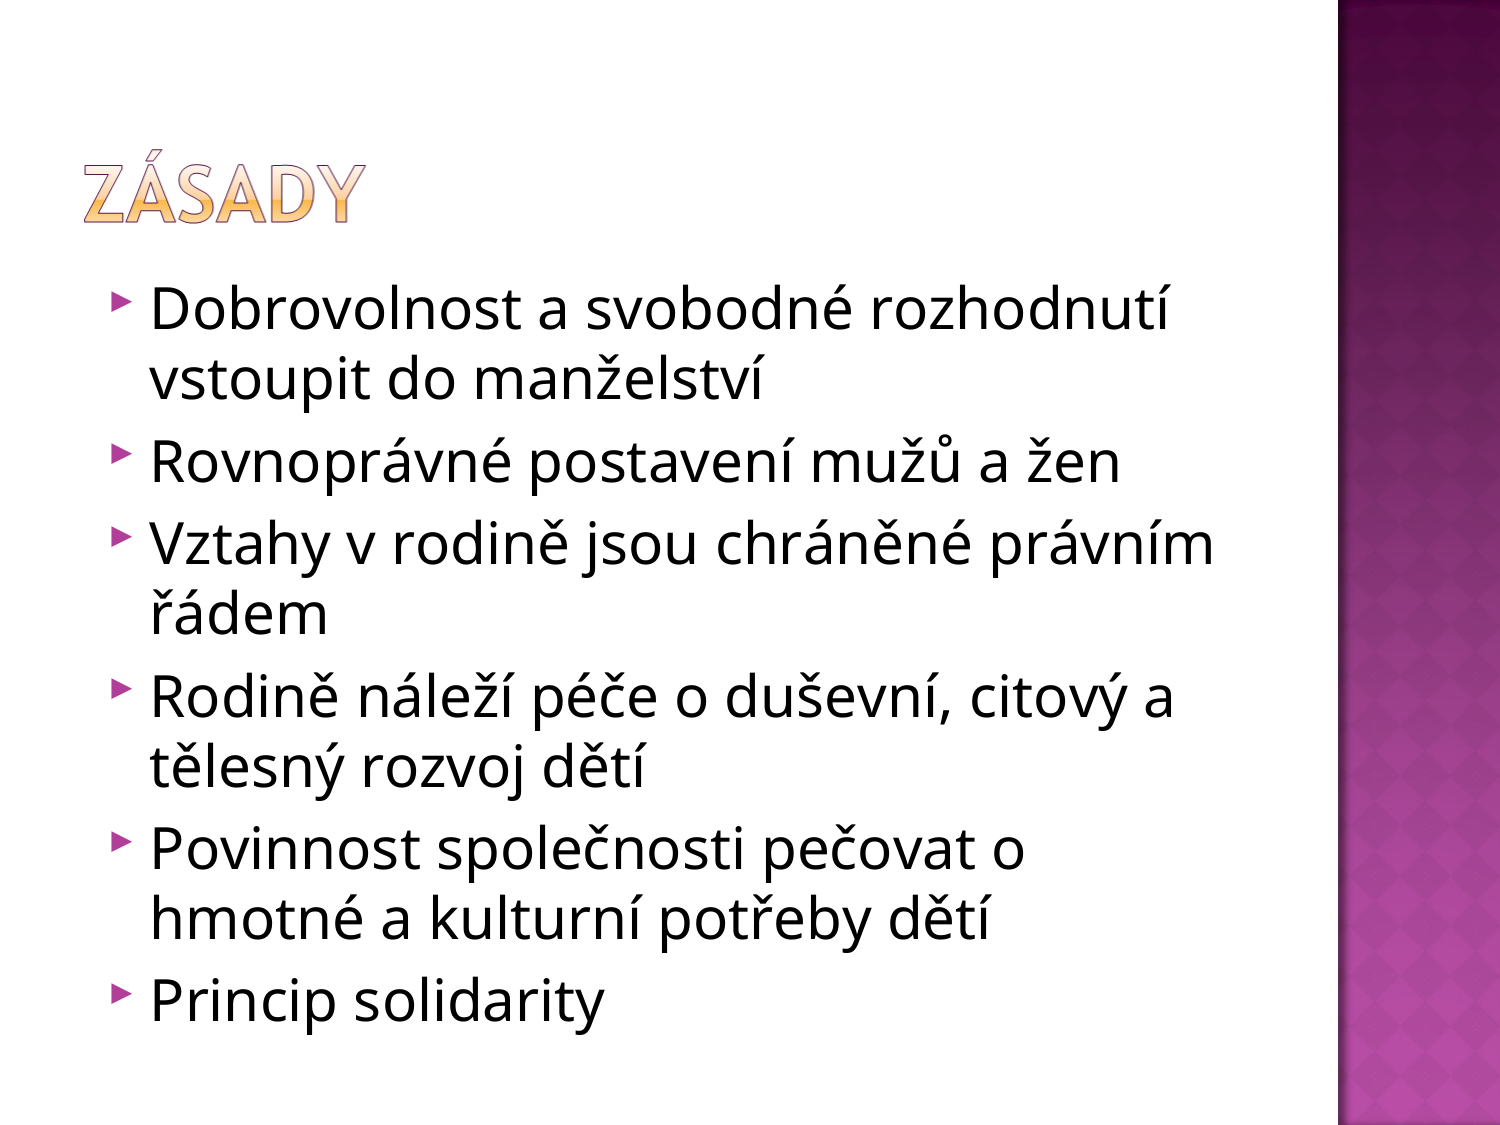

# Dobrovolnost a svobodné rozhodnutí vstoupit do manželství
Rovnoprávné postavení mužů a žen
Vztahy v rodině jsou chráněné právním řádem
Rodině náleží péče o duševní, citový a tělesný rozvoj dětí
Povinnost společnosti pečovat o hmotné a kulturní potřeby dětí
Princip solidarity